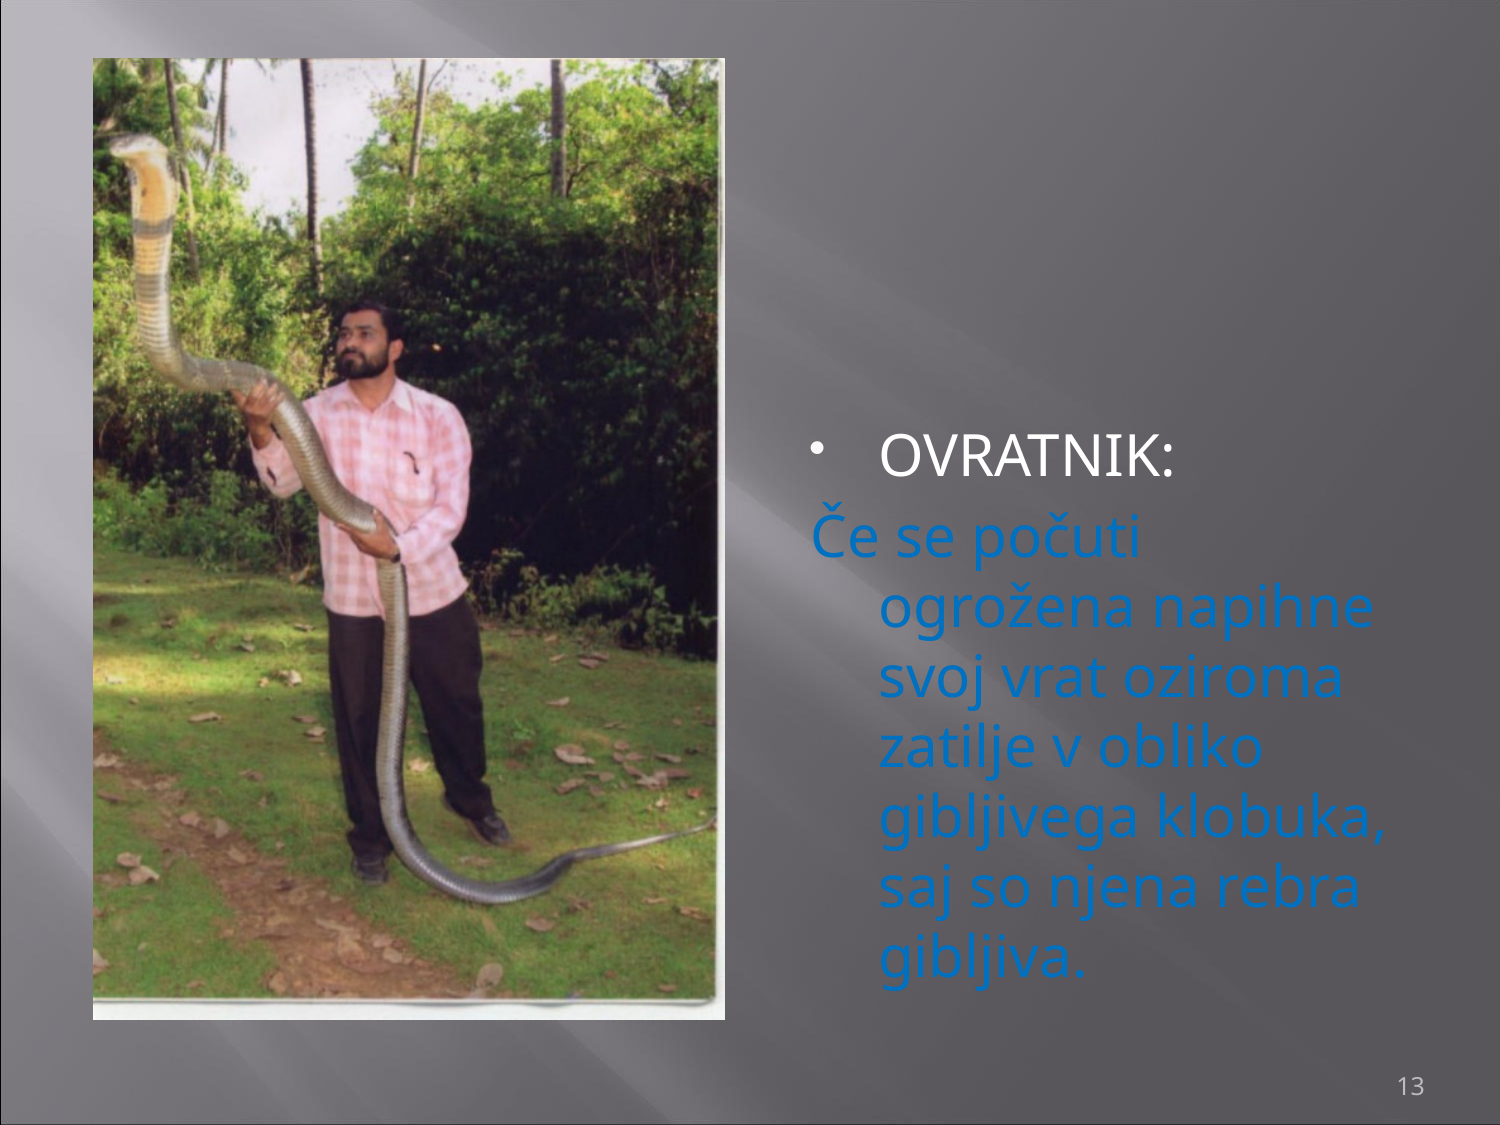

# OVRATNIK:
Če se počuti ogrožena napihne svoj vrat oziroma zatilje v obliko gibljivega klobuka, saj so njena rebra gibljiva.